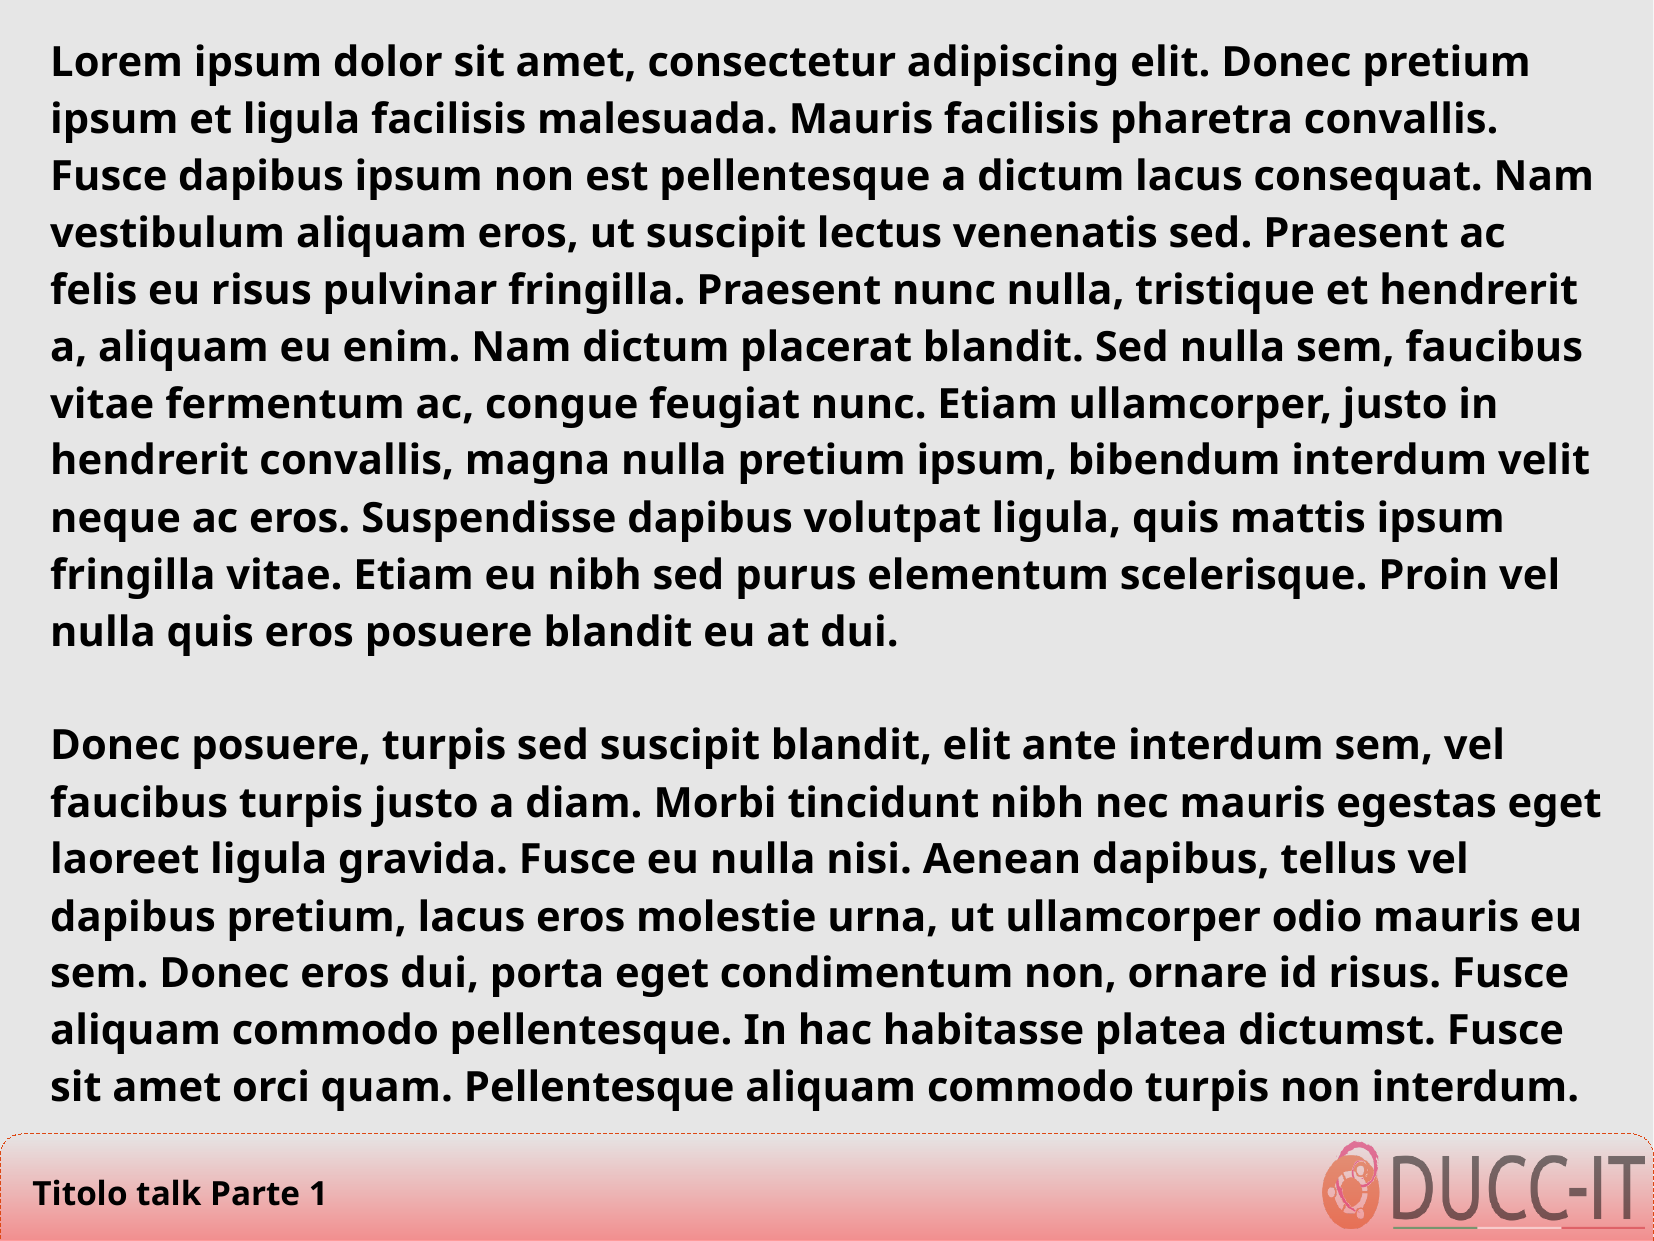

Lorem ipsum dolor sit amet, consectetur adipiscing elit. Donec pretium ipsum et ligula facilisis malesuada. Mauris facilisis pharetra convallis. Fusce dapibus ipsum non est pellentesque a dictum lacus consequat. Nam vestibulum aliquam eros, ut suscipit lectus venenatis sed. Praesent ac felis eu risus pulvinar fringilla. Praesent nunc nulla, tristique et hendrerit a, aliquam eu enim. Nam dictum placerat blandit. Sed nulla sem, faucibus vitae fermentum ac, congue feugiat nunc. Etiam ullamcorper, justo in hendrerit convallis, magna nulla pretium ipsum, bibendum interdum velit neque ac eros. Suspendisse dapibus volutpat ligula, quis mattis ipsum fringilla vitae. Etiam eu nibh sed purus elementum scelerisque. Proin vel nulla quis eros posuere blandit eu at dui.
Donec posuere, turpis sed suscipit blandit, elit ante interdum sem, vel faucibus turpis justo a diam. Morbi tincidunt nibh nec mauris egestas eget laoreet ligula gravida. Fusce eu nulla nisi. Aenean dapibus, tellus vel dapibus pretium, lacus eros molestie urna, ut ullamcorper odio mauris eu sem. Donec eros dui, porta eget condimentum non, ornare id risus. Fusce aliquam commodo pellentesque. In hac habitasse platea dictumst. Fusce sit amet orci quam. Pellentesque aliquam commodo turpis non interdum.
Titolo talk Parte 1